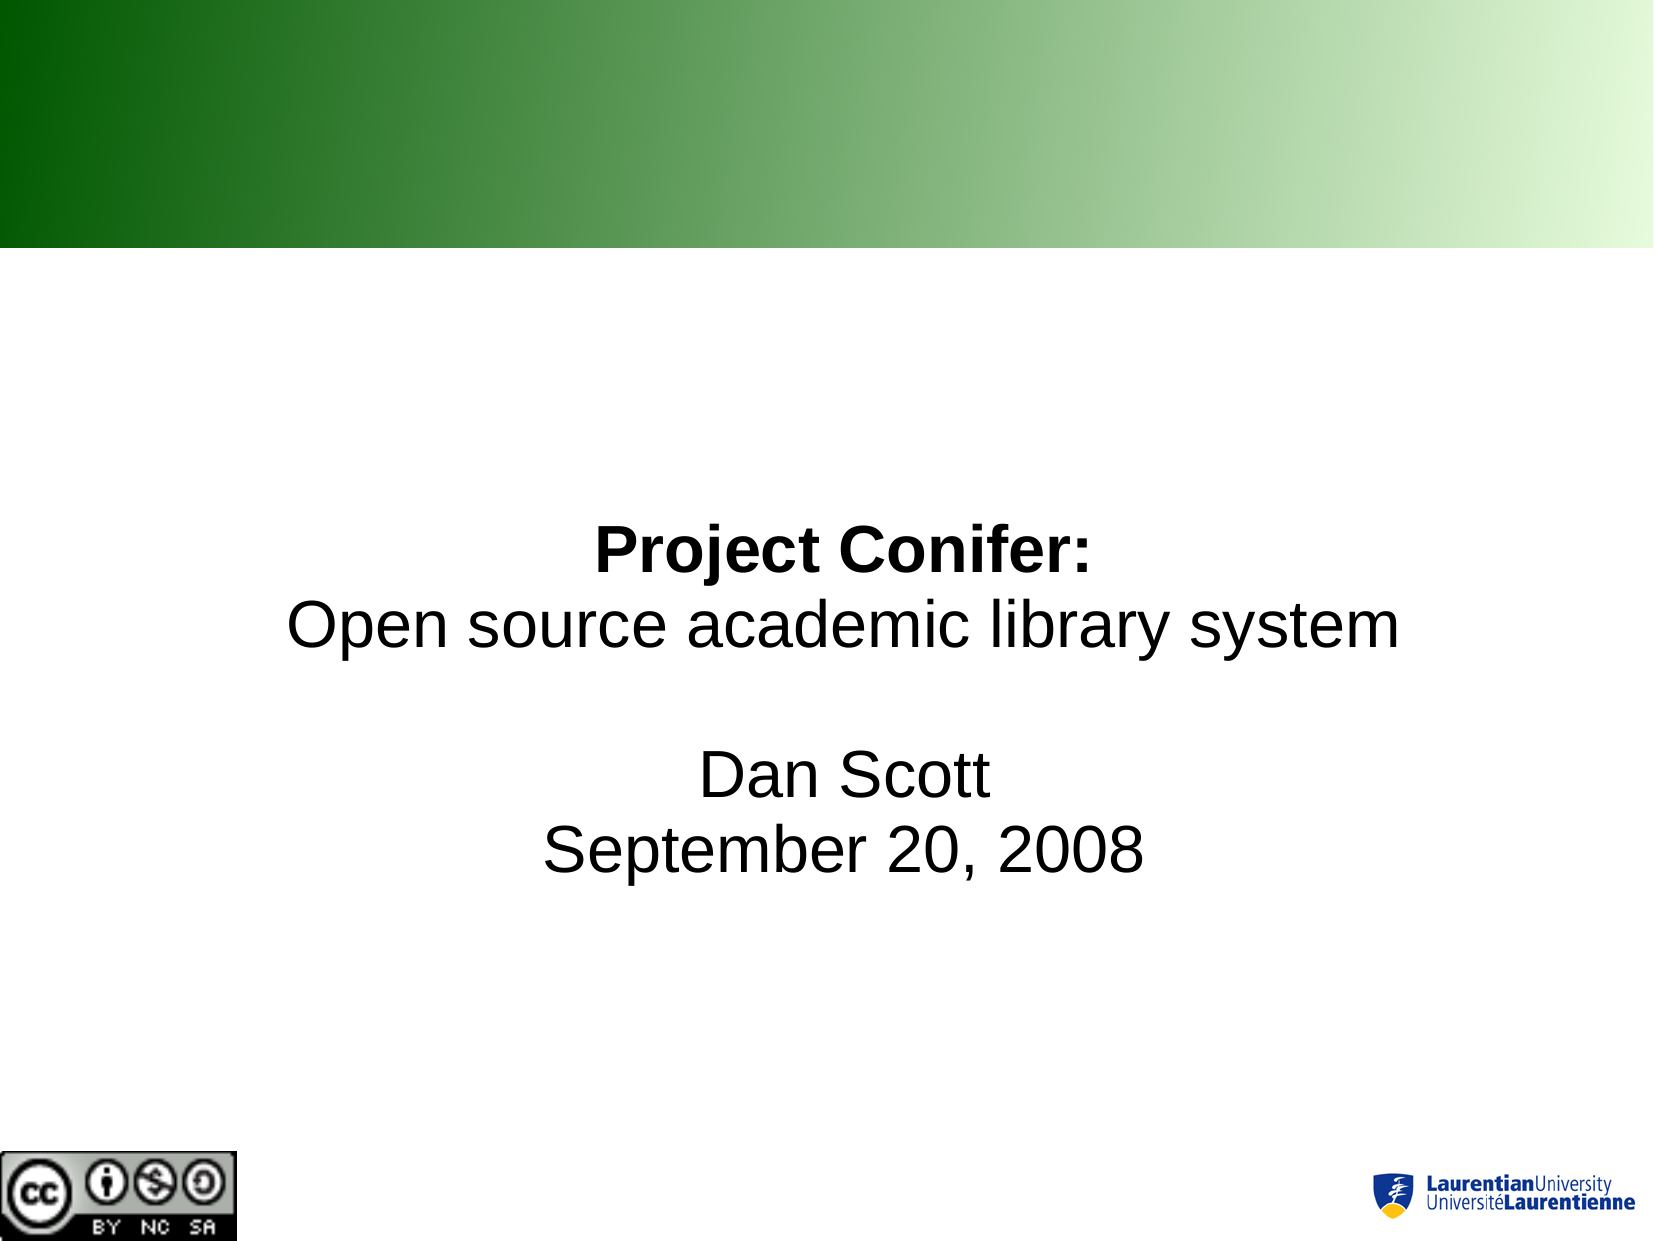

#
Project Conifer:
Open source academic library system
Dan Scott
September 20, 2008